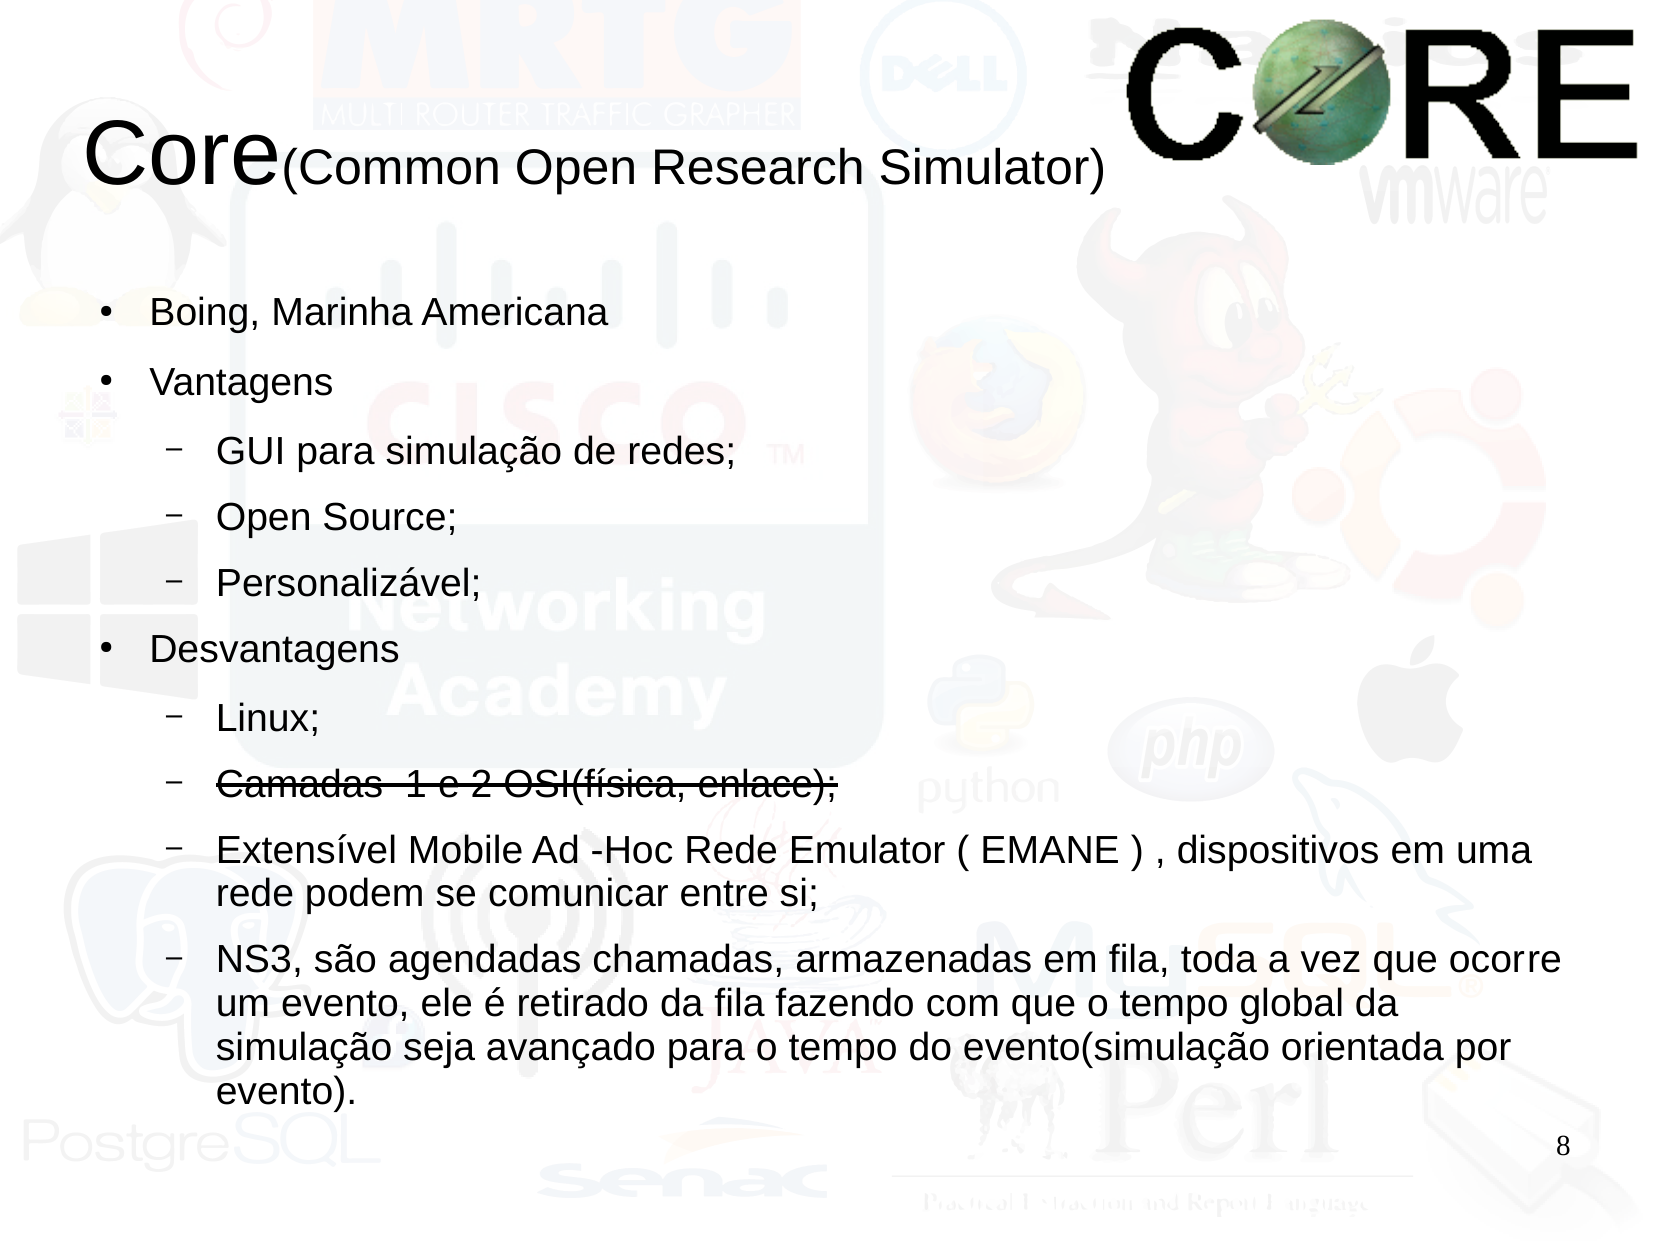

# Core(Common Open Research Simulator)
Boing, Marinha Americana
Vantagens
GUI para simulação de redes;
Open Source;
Personalizável;
Desvantagens
Linux;
Camadas  1 e 2 OSI(física, enlace);
Extensível Mobile Ad -Hoc Rede Emulator ( EMANE ) , dispositivos em uma rede podem se comunicar entre si;
NS3, são agendadas chamadas, armazenadas em fila, toda a vez que ocorre um evento, ele é retirado da fila fazendo com que o tempo global da simulação seja avançado para o tempo do evento(simulação orientada por evento).
8